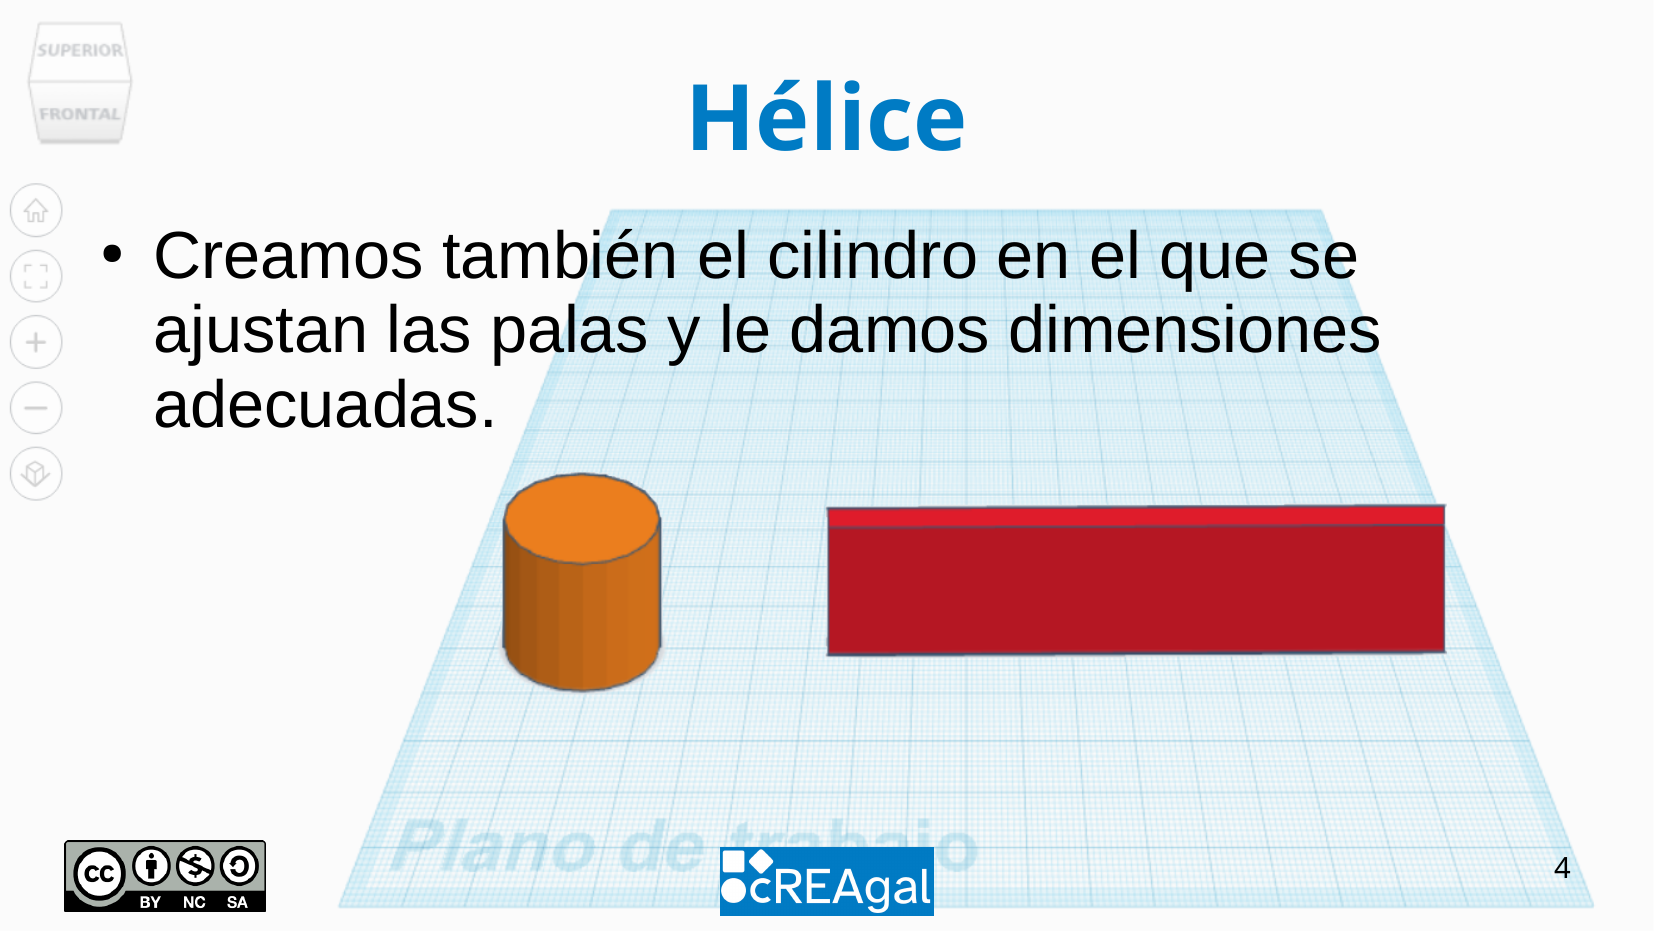

# Hélice
Creamos también el cilindro en el que se ajustan las palas y le damos dimensiones adecuadas.
4